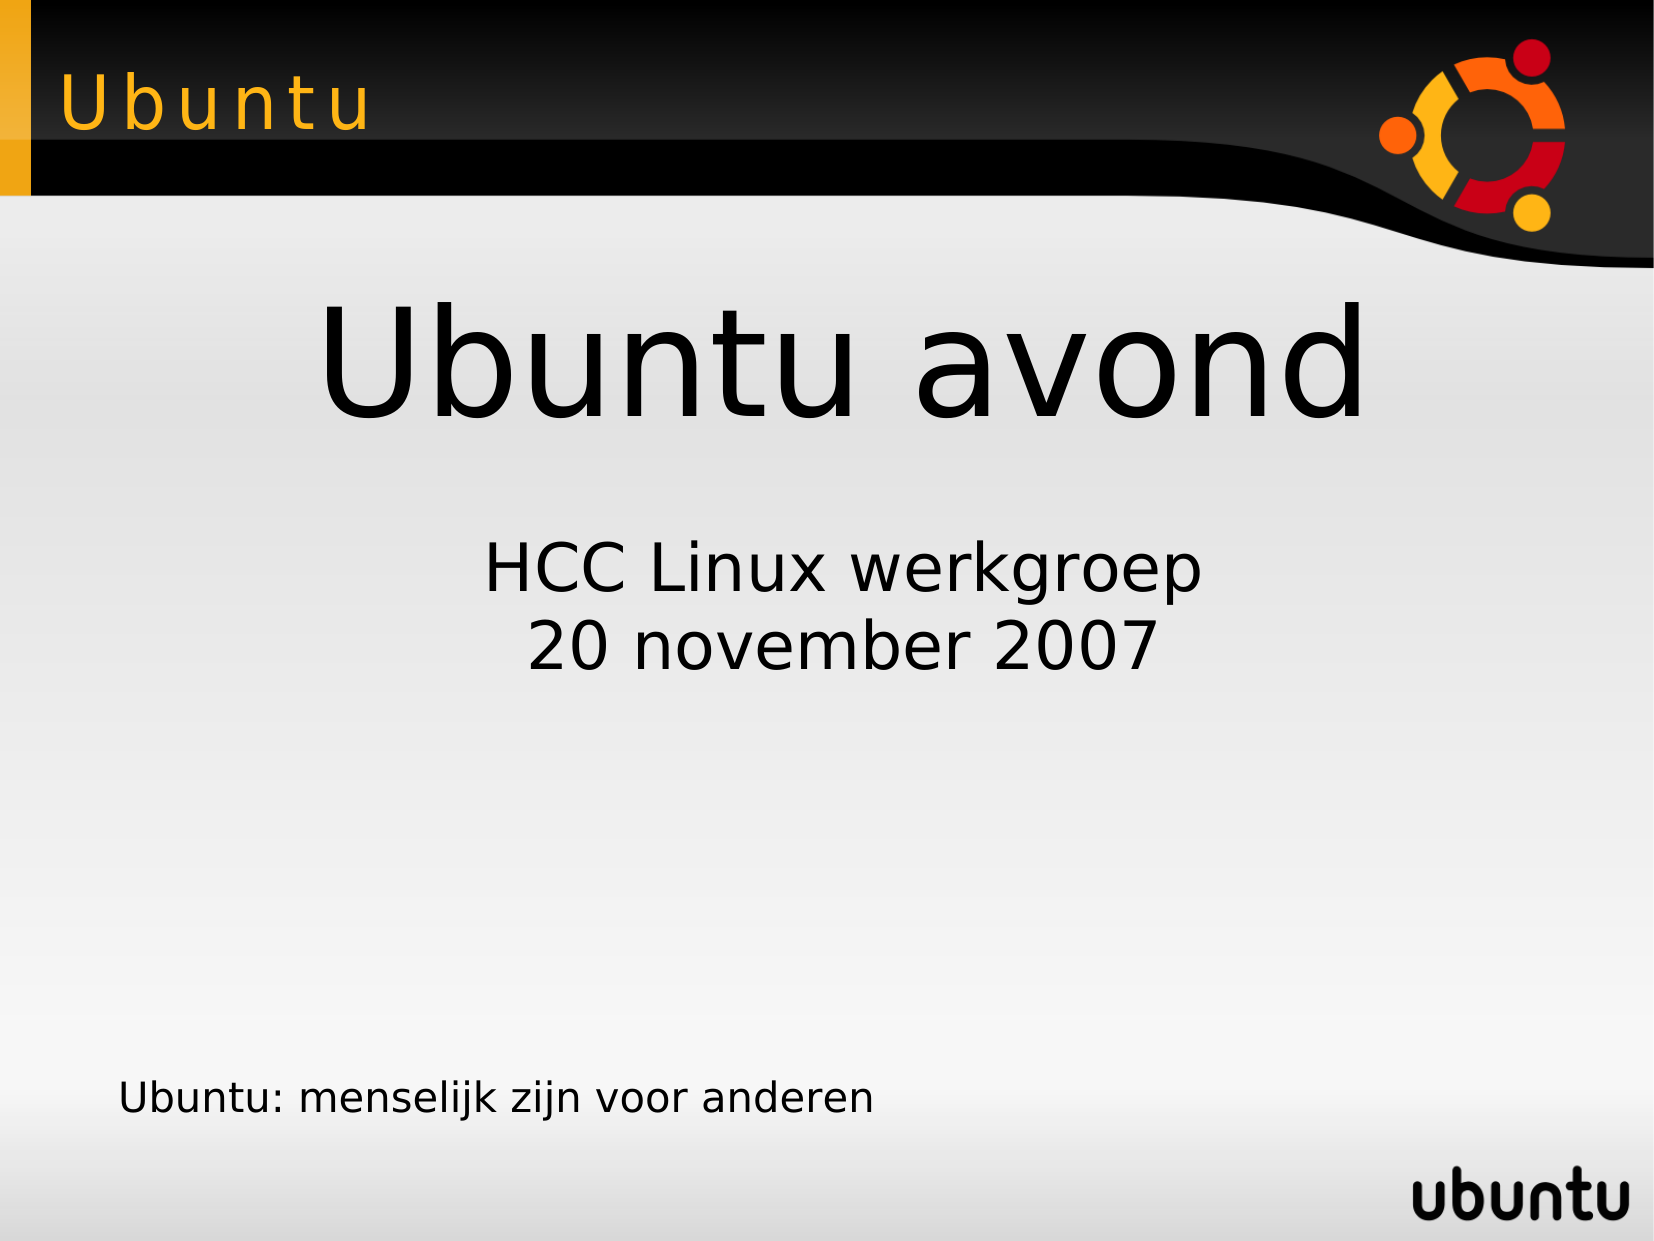

# Ubuntu
Ubuntu avond
HCC Linux werkgroep
20 november 2007
Ubuntu: menselijk zijn voor anderen